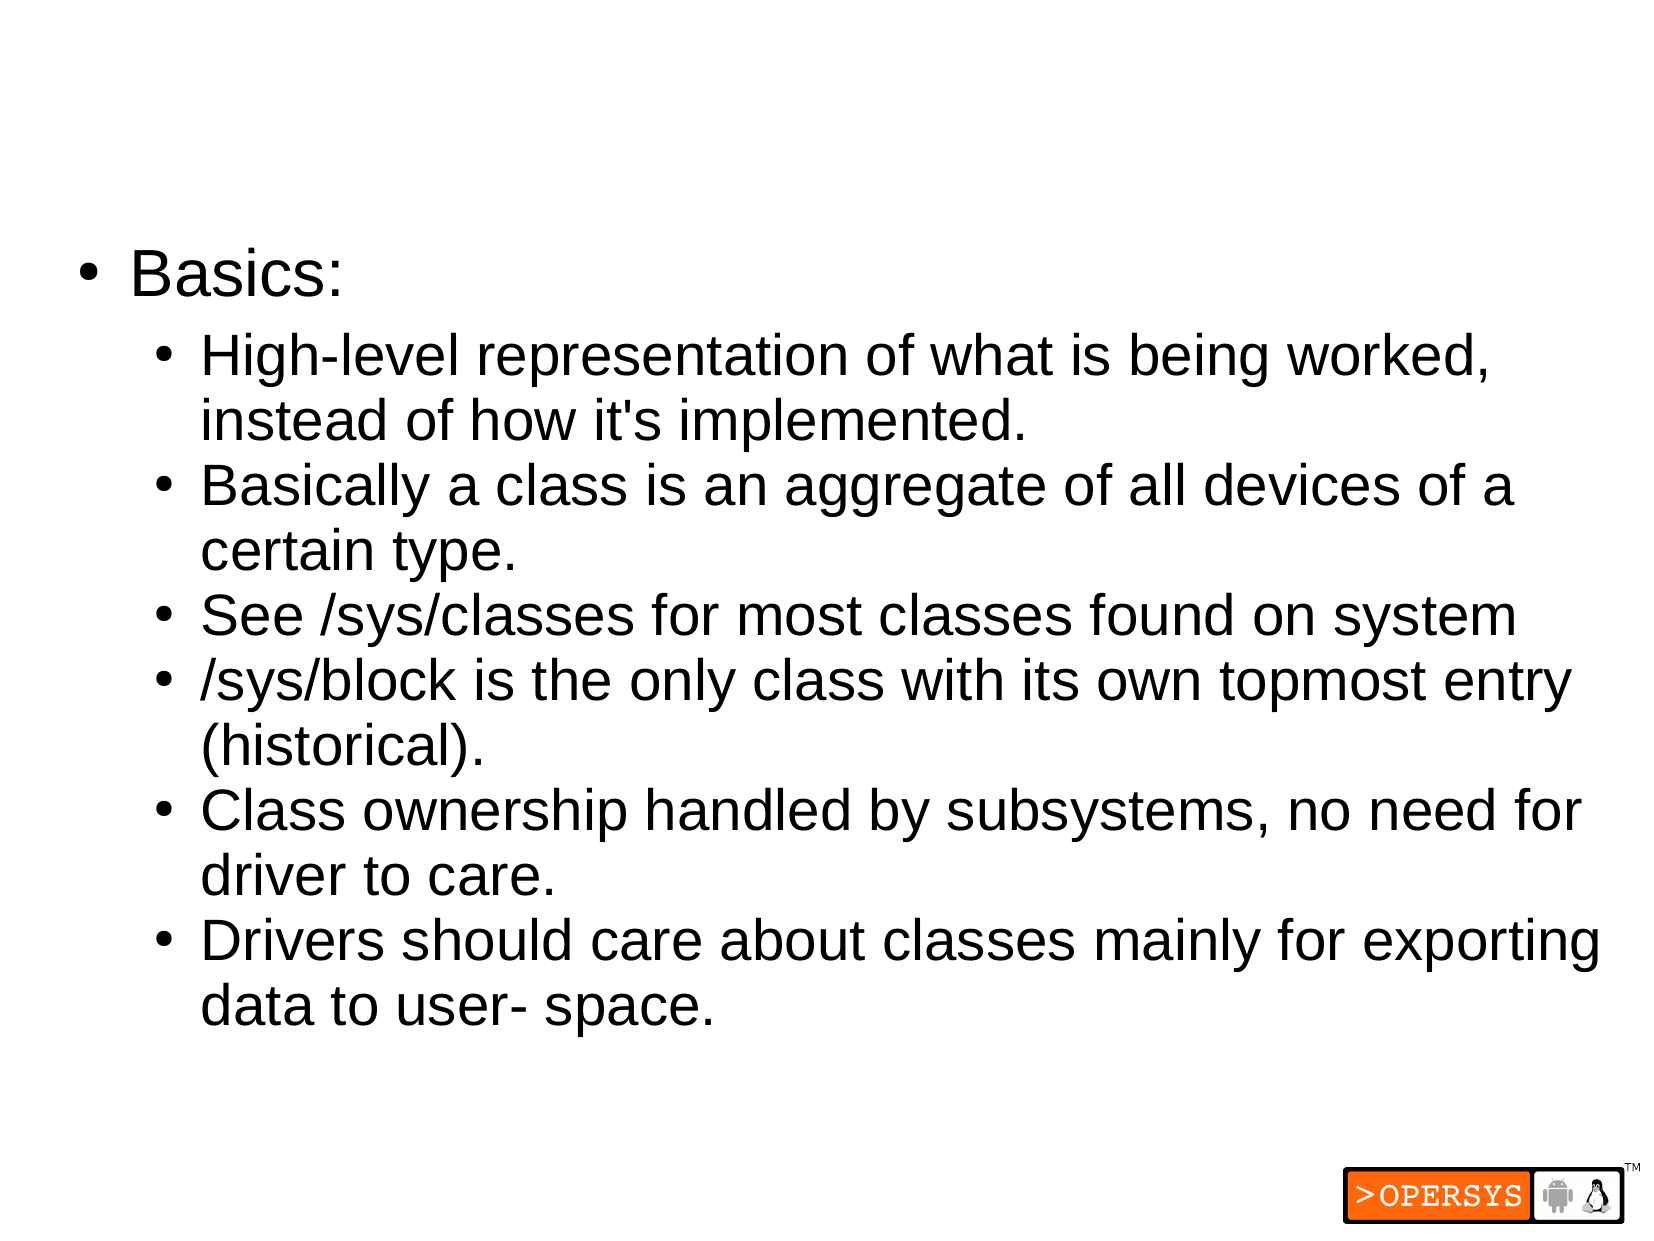

# Basics:
High-level representation of what is being worked, instead of how it's implemented.
Basically a class is an aggregate of all devices of a certain type.
See /sys/classes for most classes found on system
/sys/block is the only class with its own topmost entry (historical).
Class ownership handled by subsystems, no need for driver to care.
Drivers should care about classes mainly for exporting data to user- space.